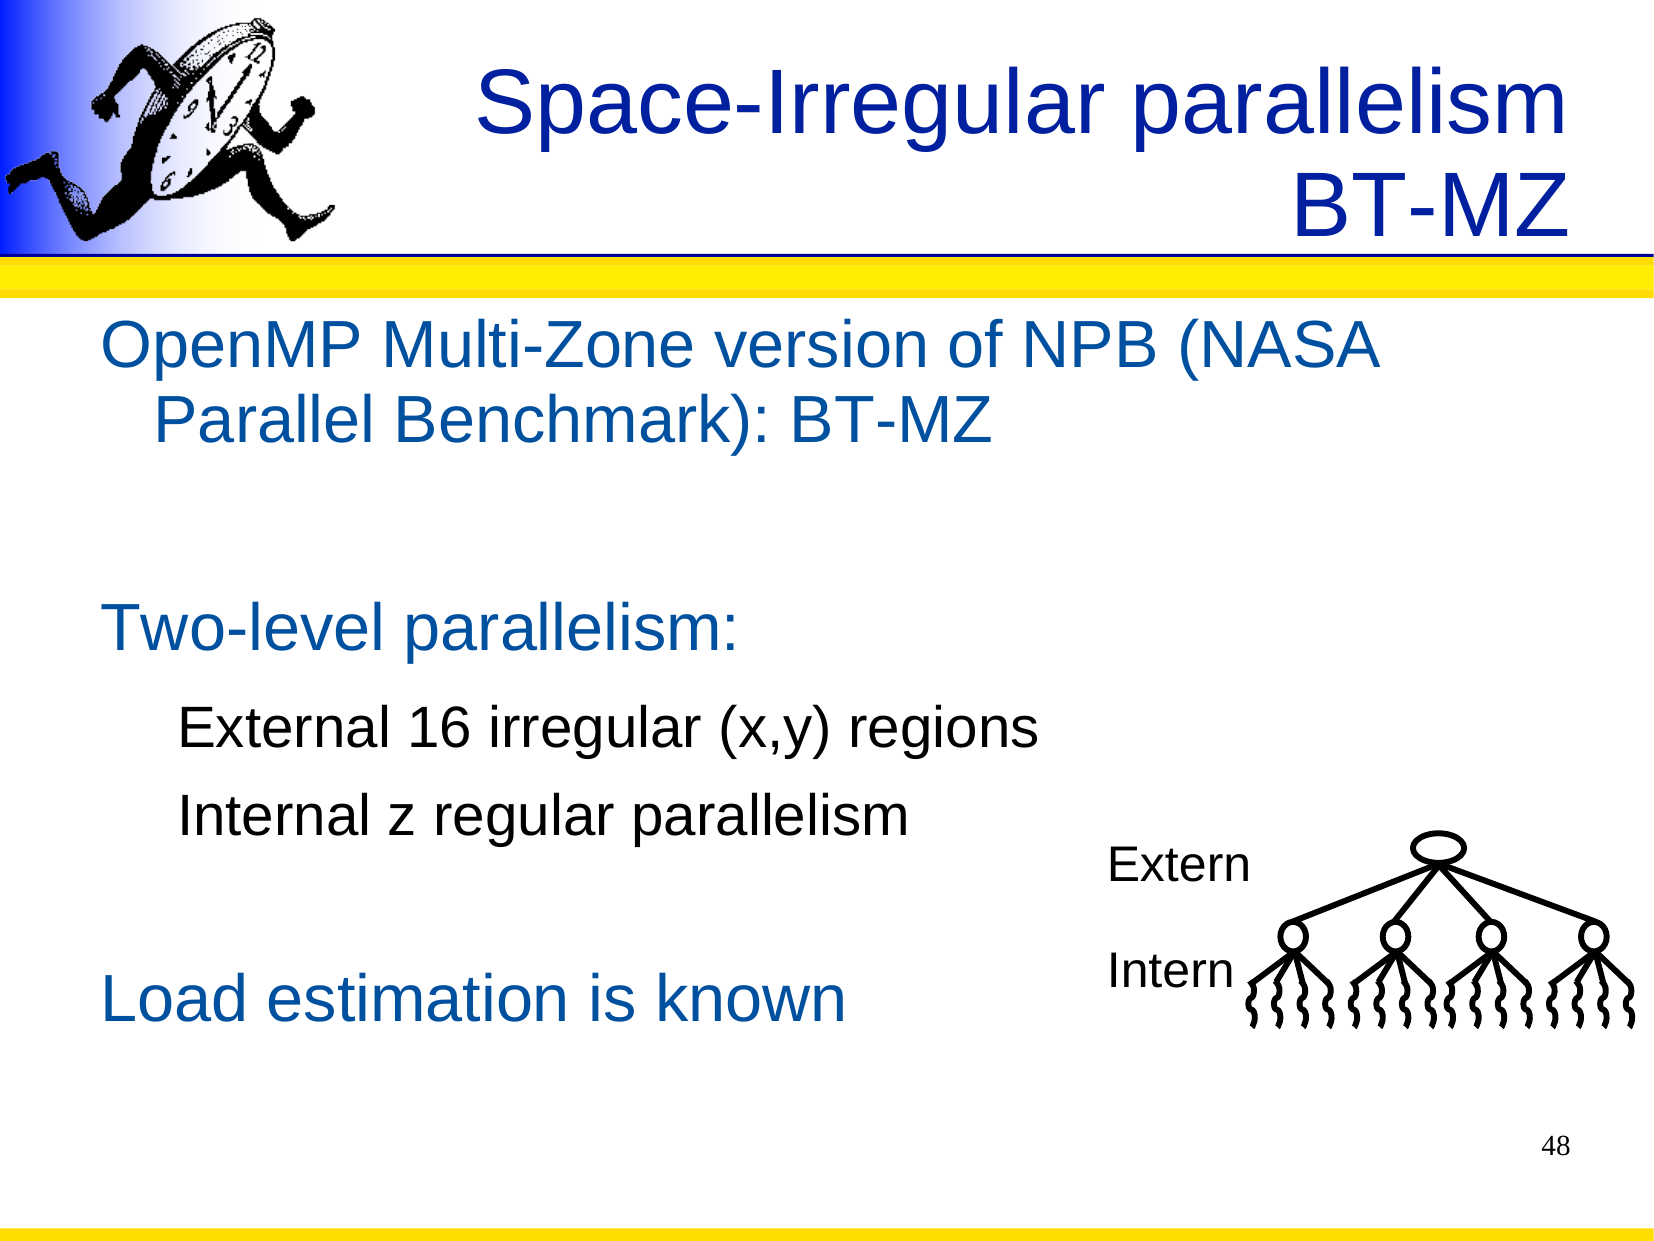

Space-Irregular parallelism BT-MZ
# OpenMP Multi-Zone version of NPB (NASA Parallel Benchmark): BT-MZ
Two-level parallelism:
External 16 irregular (x,y) regions
Internal z regular parallelism
Load estimation is known
Extern
Intern
48